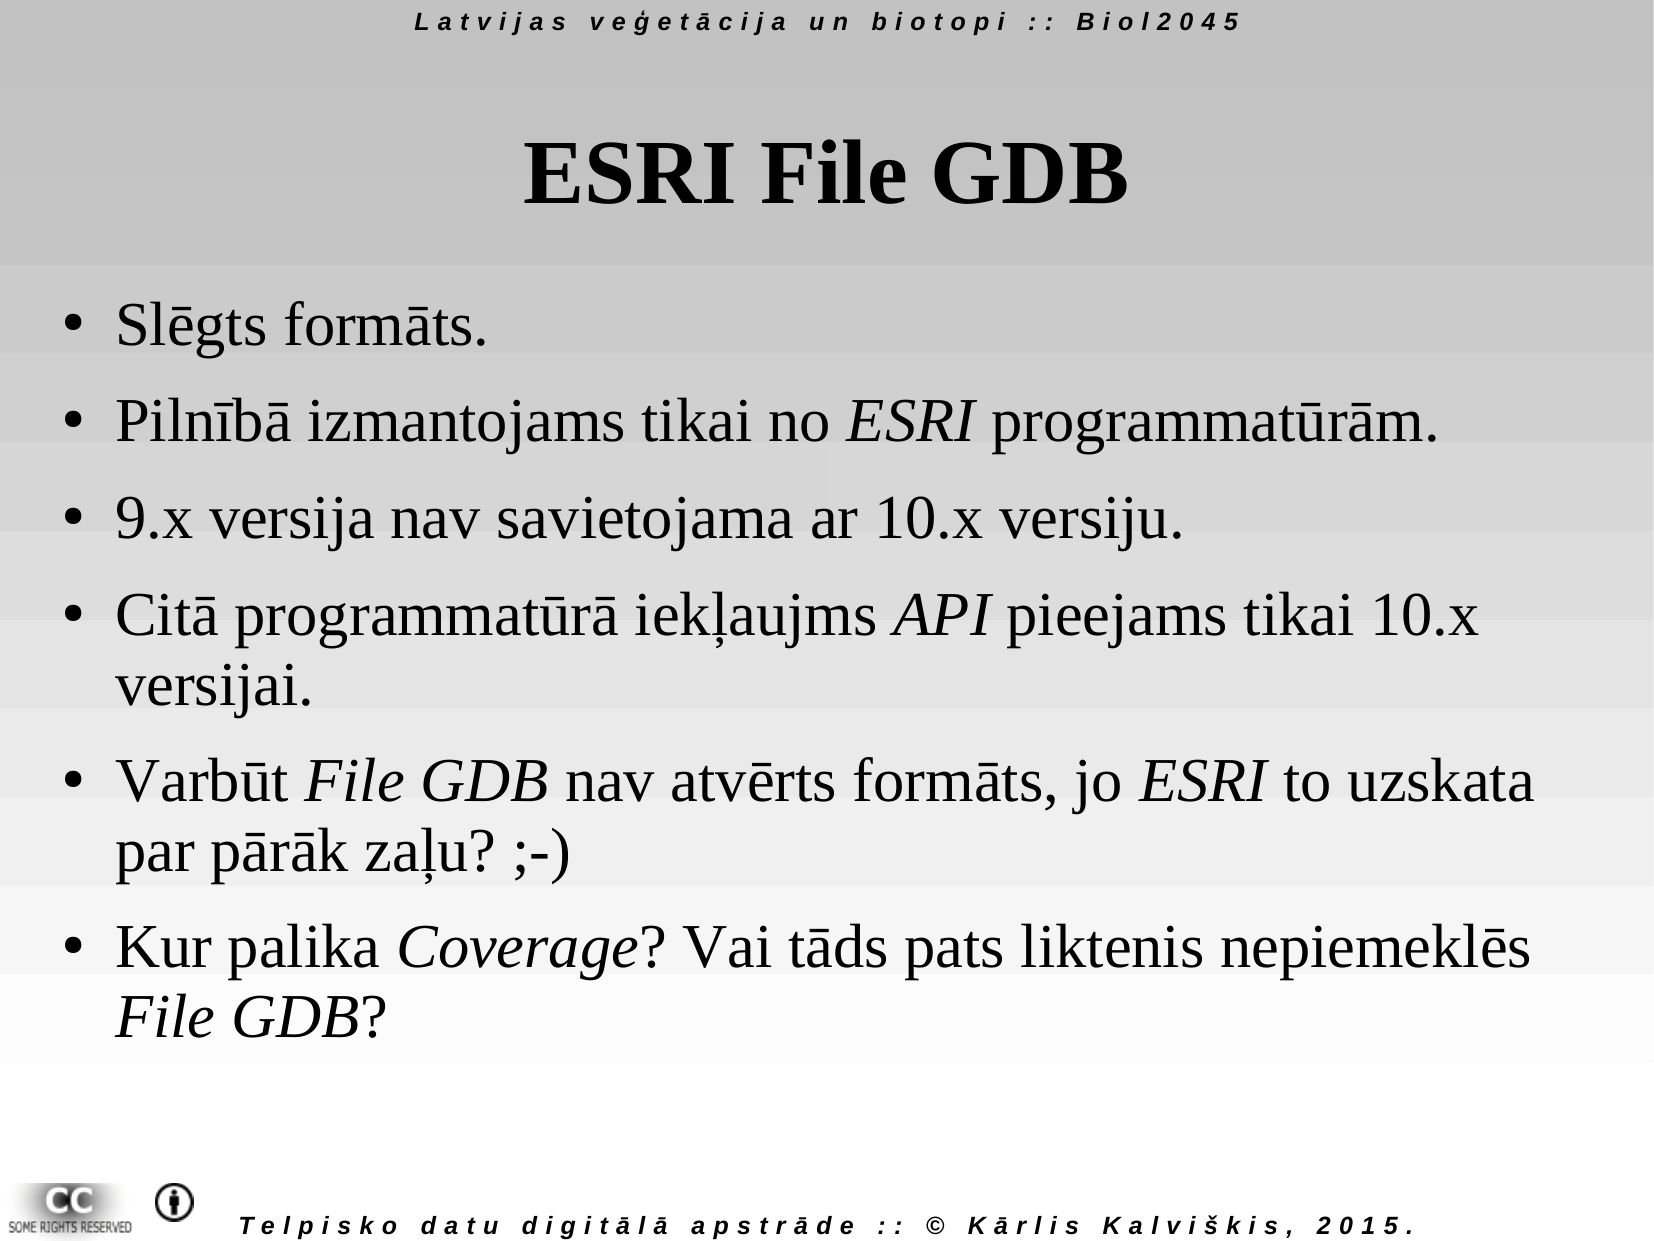

# ESRI File GDB
Slēgts formāts.
Pilnībā izmantojams tikai no ESRI programmatūrām.
9.x versija nav savietojama ar 10.x versiju.
Citā programmatūrā iekļaujms API pieejams tikai 10.x versijai.
Varbūt File GDB nav atvērts formāts, jo ESRI to uzskata par pārāk zaļu? ;-)
Kur palika Coverage? Vai tāds pats liktenis nepiemeklēs File GDB?